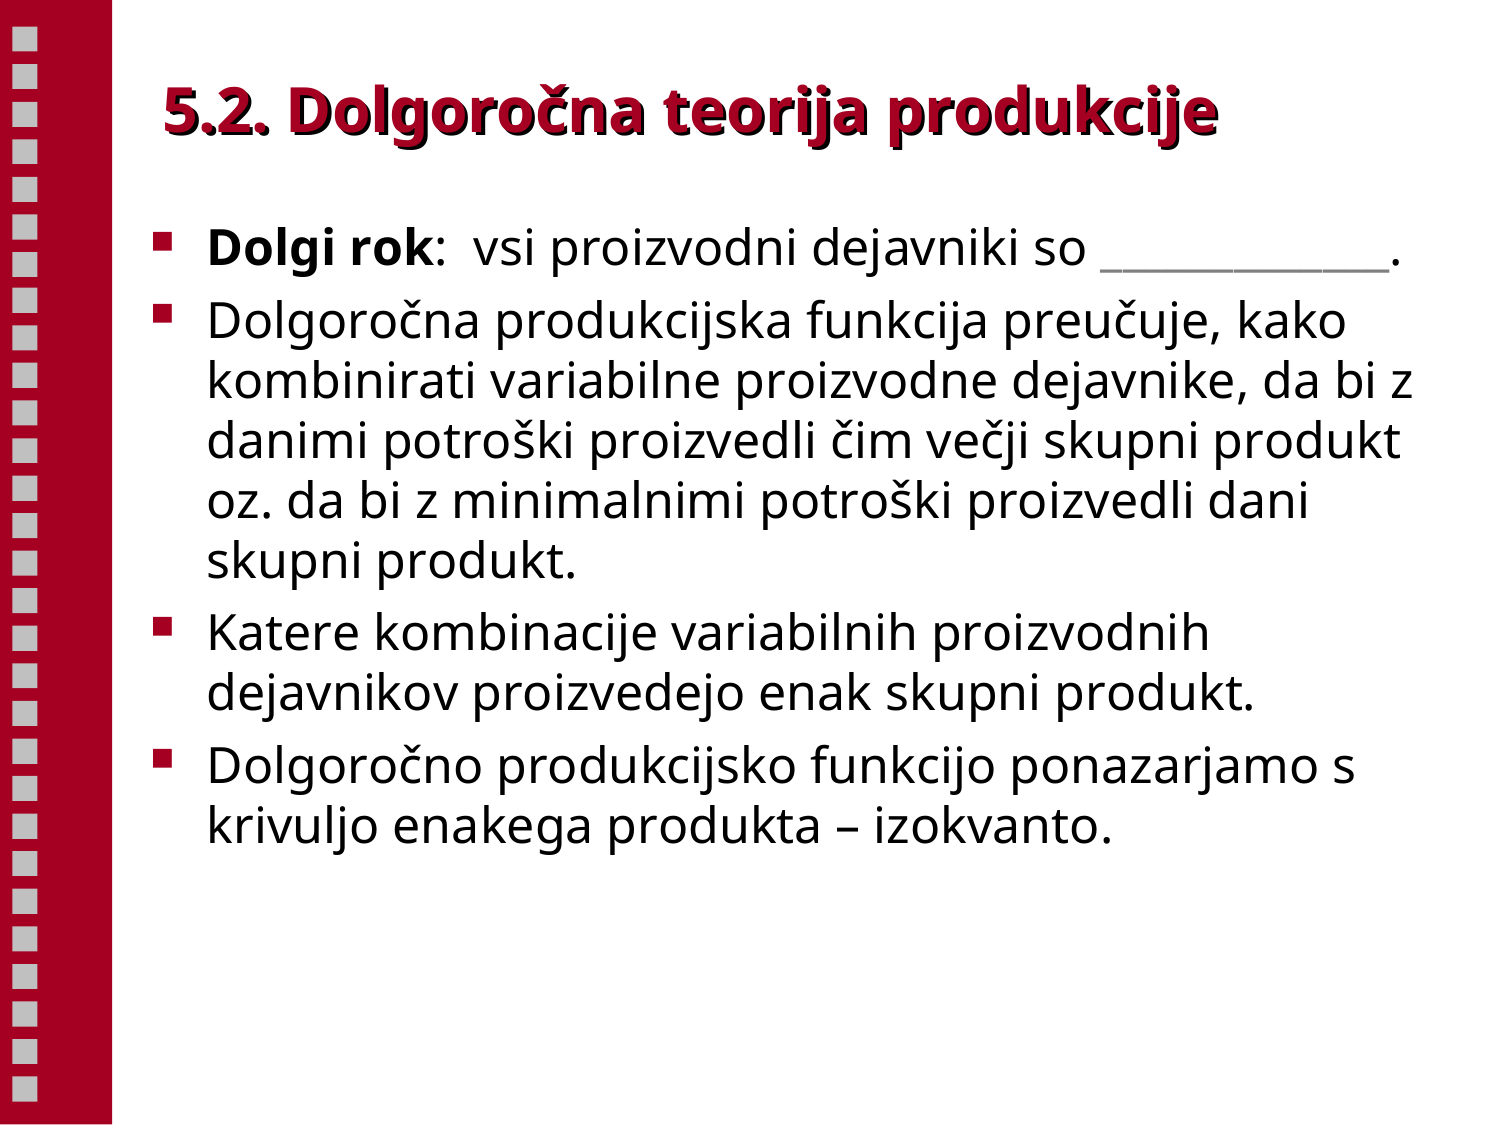

5.2. Dolgoročna teorija produkcije
# Dolgi rok: vsi proizvodni dejavniki so _____________.
Dolgoročna produkcijska funkcija preučuje, kako kombinirati variabilne proizvodne dejavnike, da bi z danimi potroški proizvedli čim večji skupni produkt oz. da bi z minimalnimi potroški proizvedli dani skupni produkt.
Katere kombinacije variabilnih proizvodnih dejavnikov proizvedejo enak skupni produkt.
Dolgoročno produkcijsko funkcijo ponazarjamo s krivuljo enakega produkta – izokvanto.